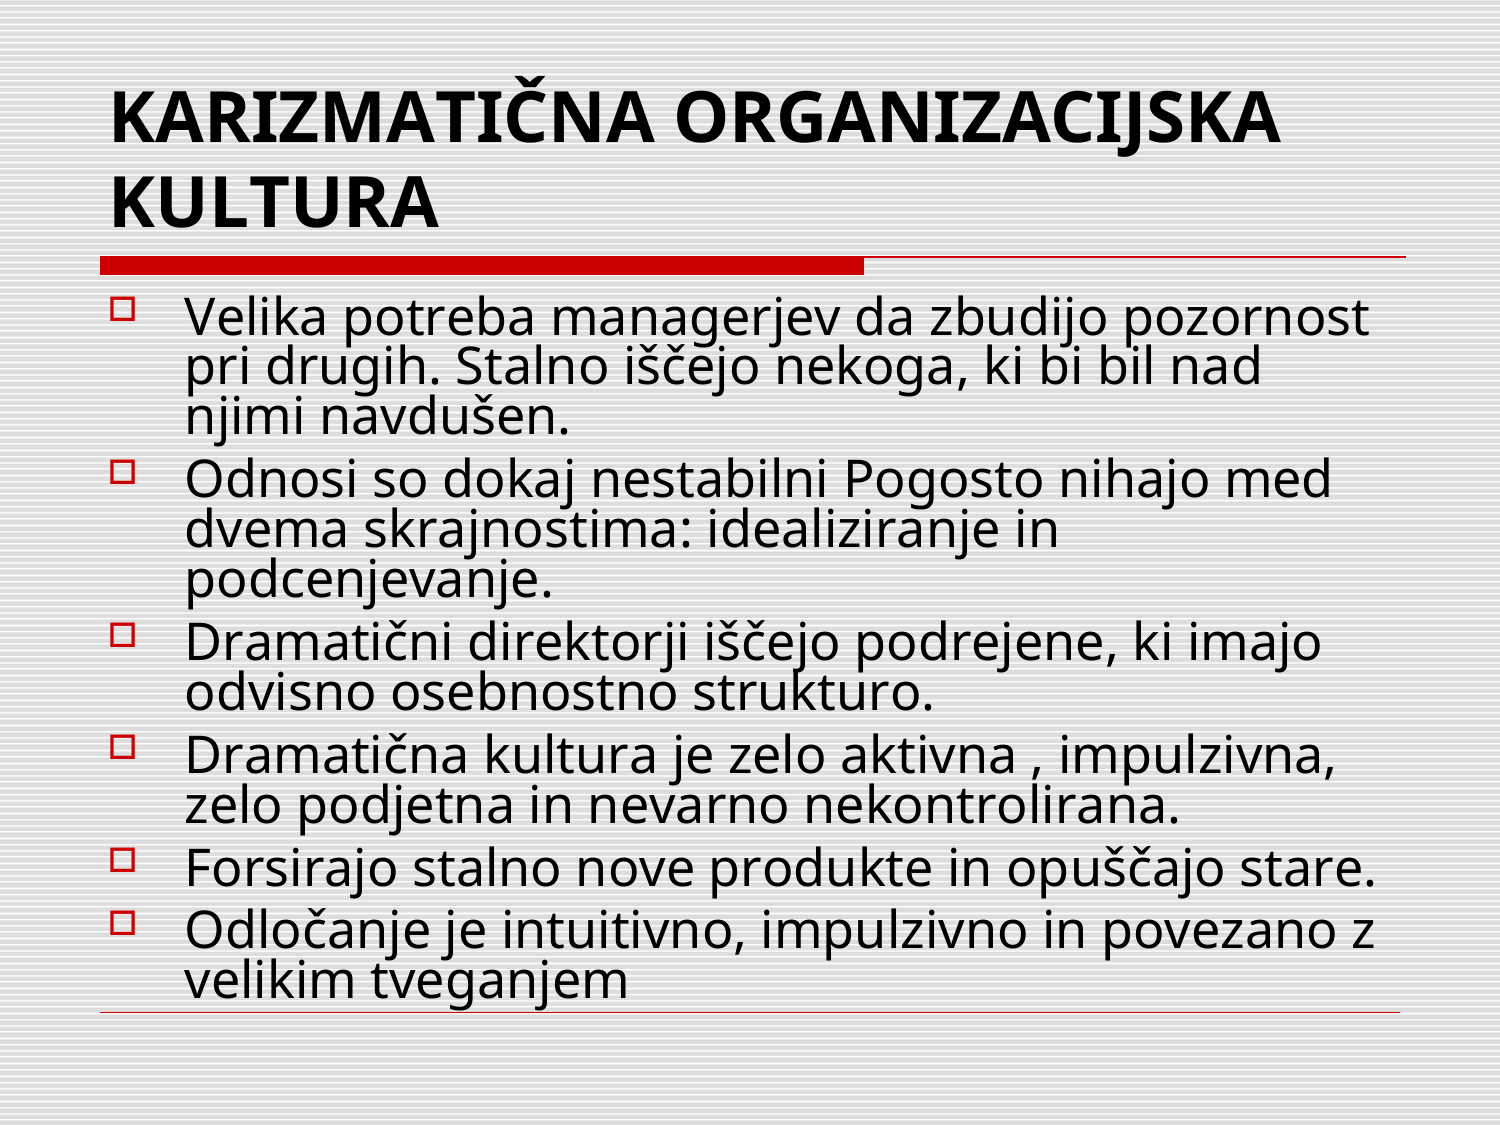

# KARIZMATIČNA ORGANIZACIJSKA KULTURA
Velika potreba managerjev da zbudijo pozornost pri drugih. Stalno iščejo nekoga, ki bi bil nad njimi navdušen.
Odnosi so dokaj nestabilni Pogosto nihajo med dvema skrajnostima: idealiziranje in podcenjevanje.
Dramatični direktorji iščejo podrejene, ki imajo odvisno osebnostno strukturo.
Dramatična kultura je zelo aktivna , impulzivna, zelo podjetna in nevarno nekontrolirana.
Forsirajo stalno nove produkte in opuščajo stare.
Odločanje je intuitivno, impulzivno in povezano z velikim tveganjem